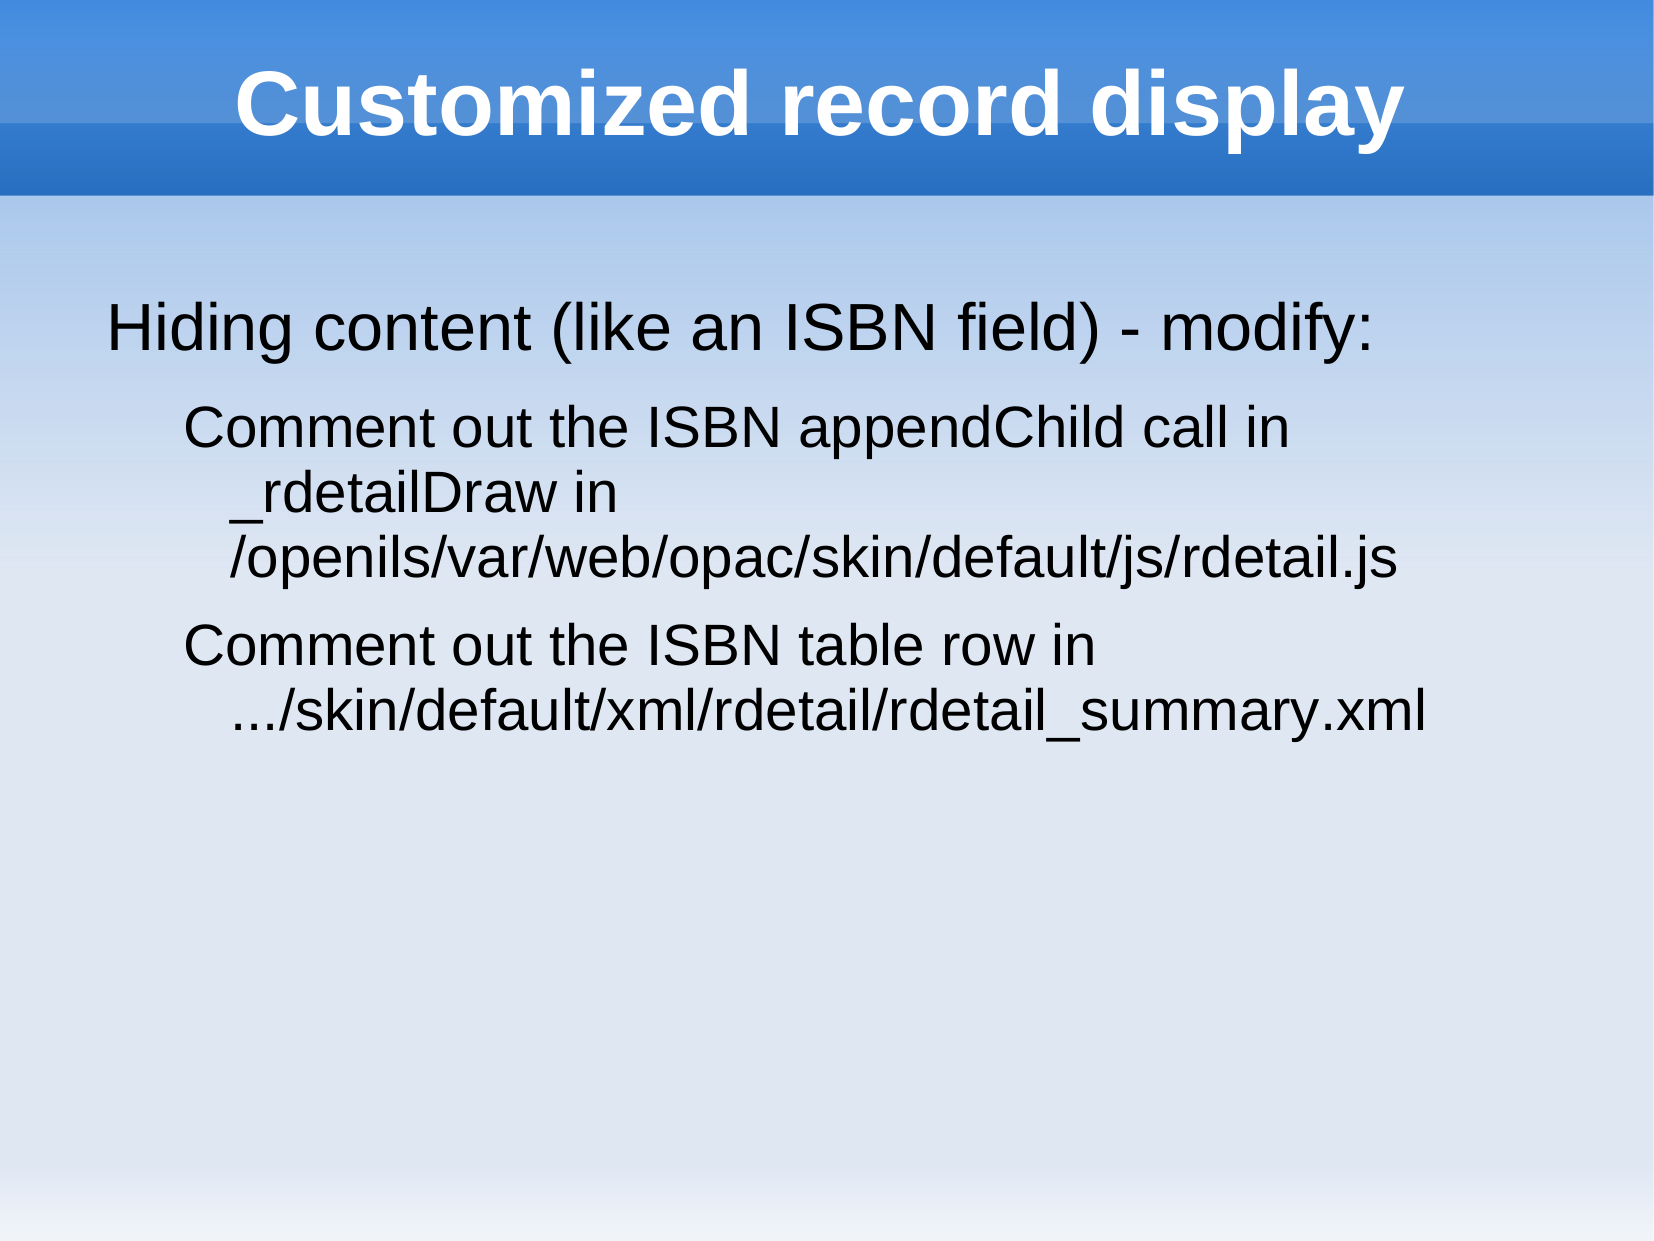

# Customized record display
Hiding content (like an ISBN field) - modify:
Comment out the ISBN appendChild call in _rdetailDraw in /openils/var/web/opac/skin/default/js/rdetail.js
Comment out the ISBN table row in .../skin/default/xml/rdetail/rdetail_summary.xml